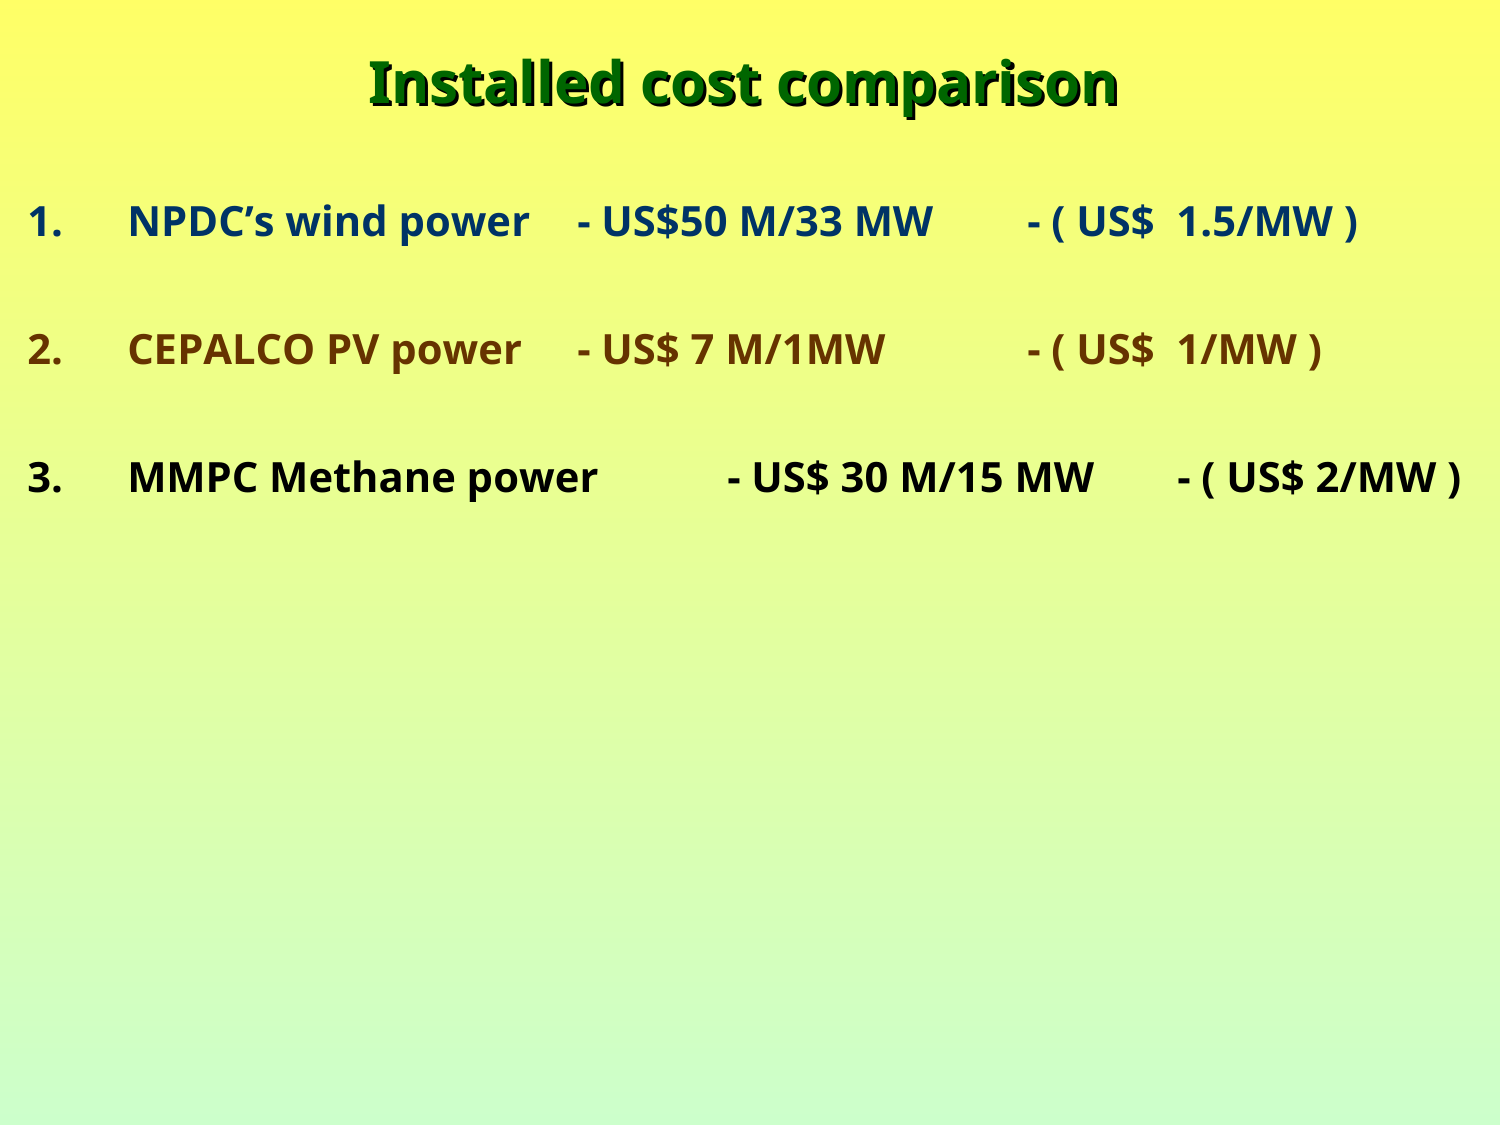

# Installed cost comparison
NPDC’s wind power 	- US$50 M/33 MW 	- ( US$ 1.5/MW )
CEPALCO PV power	- US$ 7 M/1MW	- ( US$ 1/MW )
MMPC Methane power	- US$ 30 M/15 MW 	- ( US$ 2/MW )